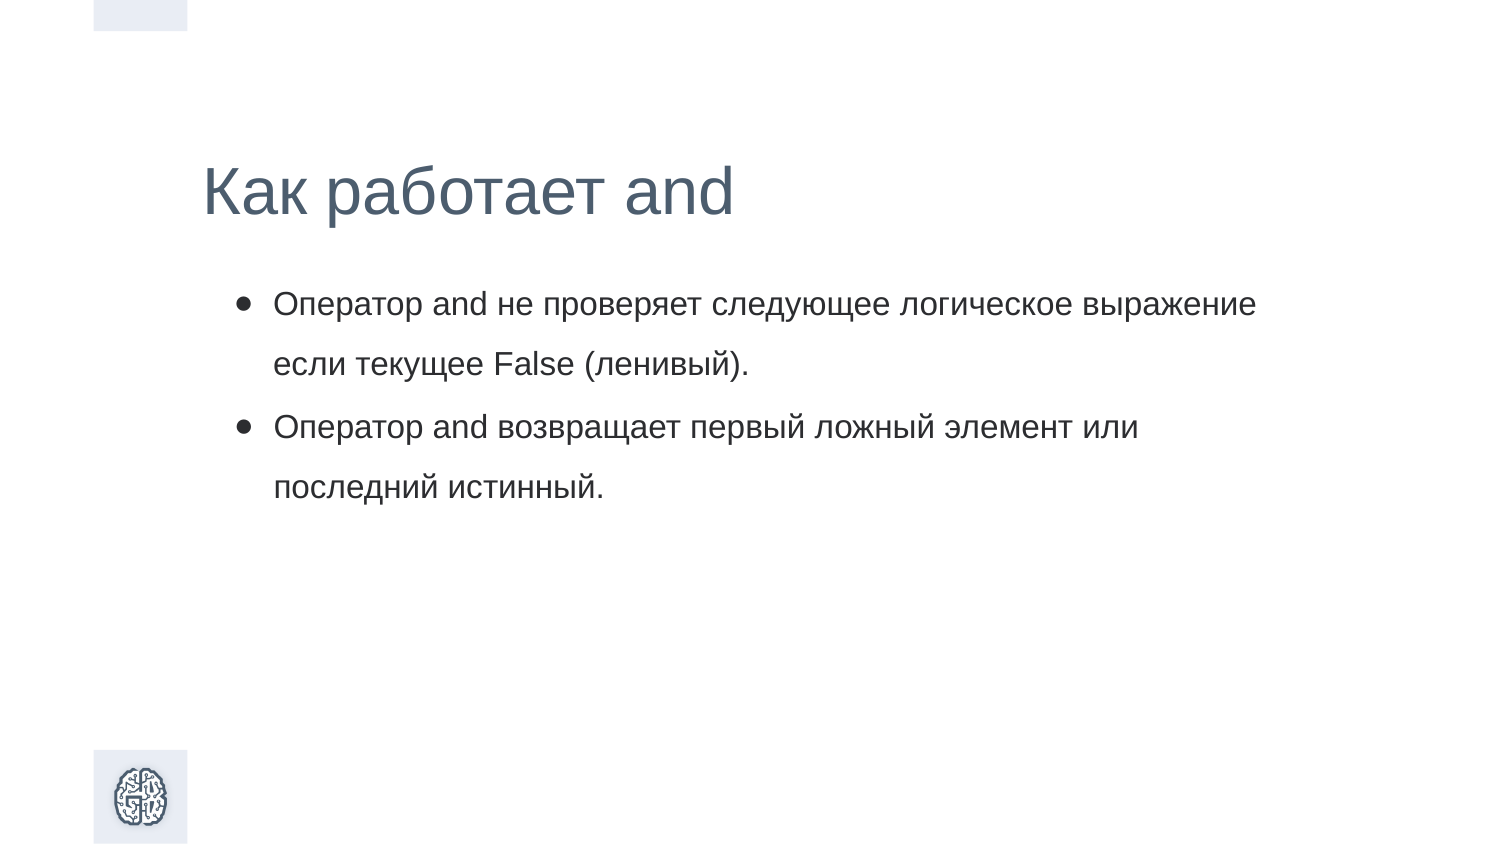

Как работает and
Оператор and не проверяет следующее логическое выражение если текущее False (ленивый).
Оператор and возвращает первый ложный элемент или последний истинный.